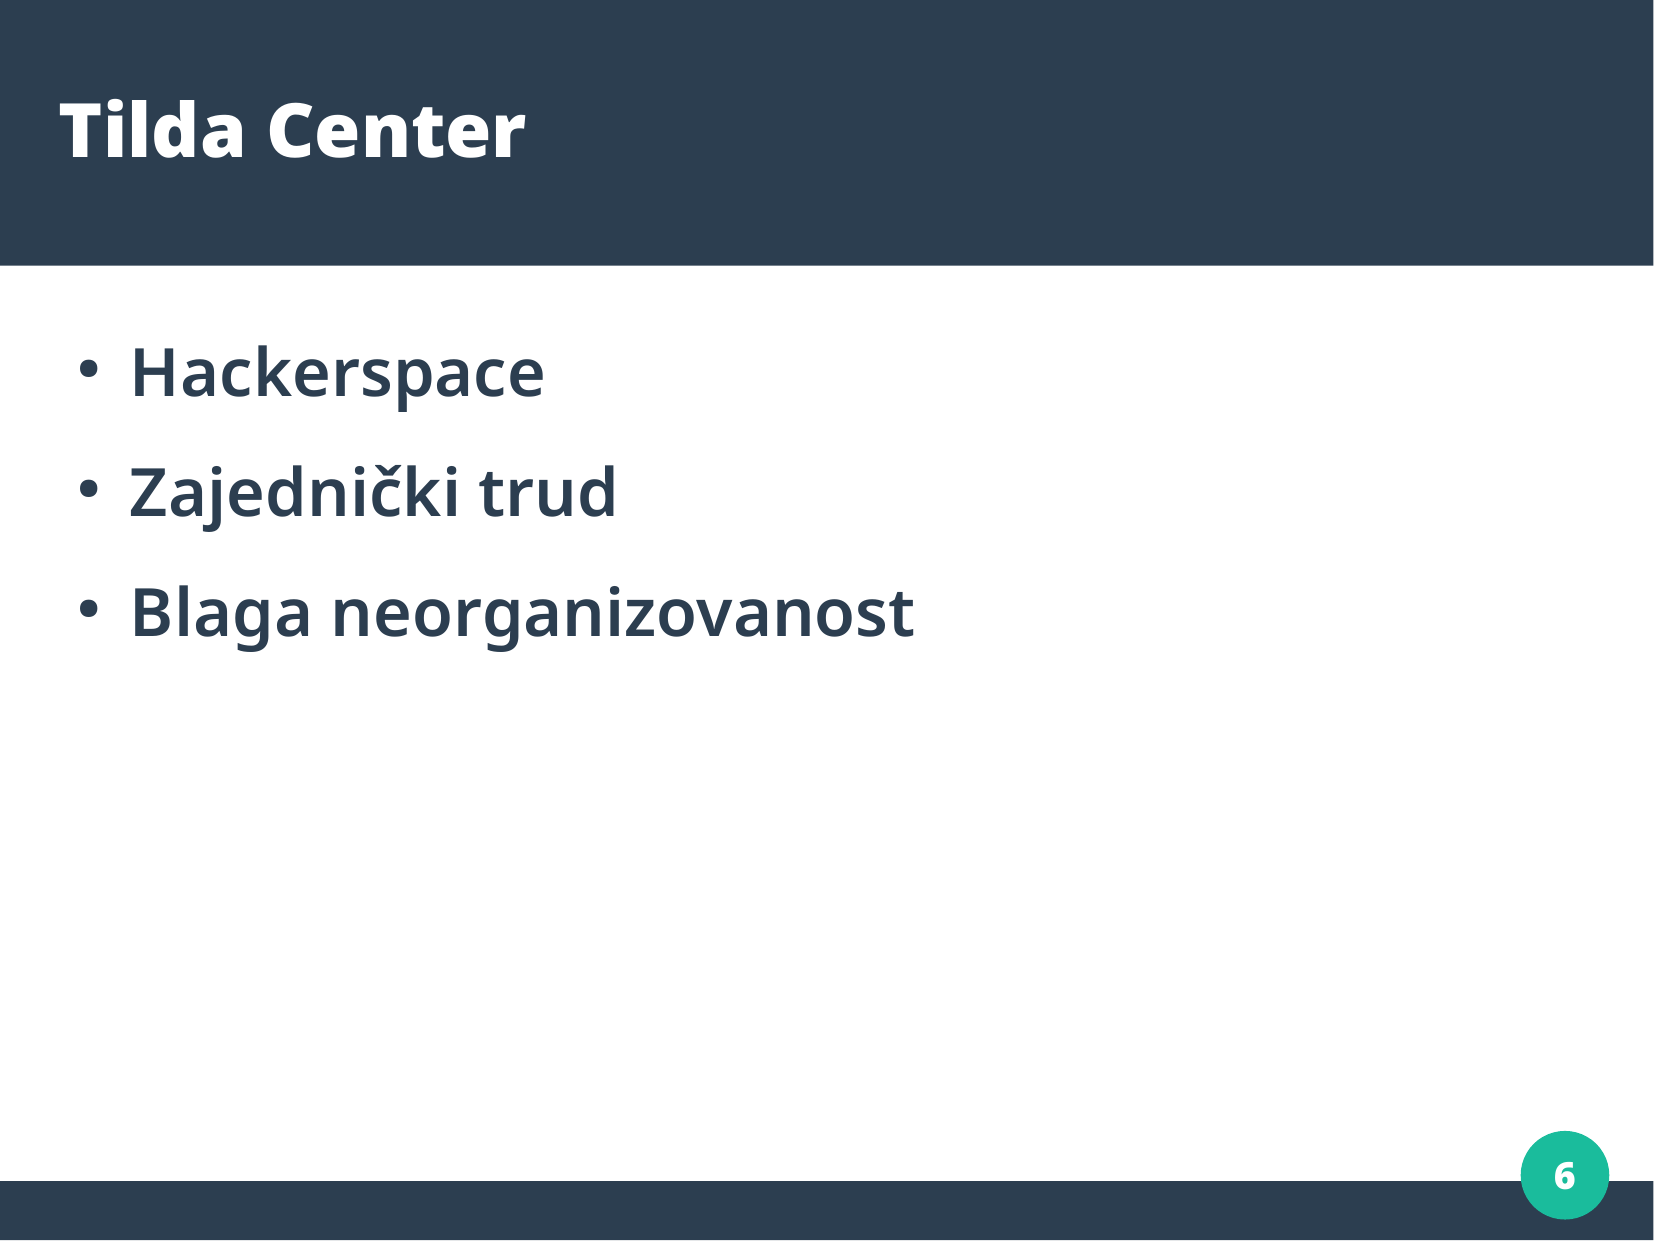

# Tilda Center
Hackerspace
Zajednički trud
Blaga neorganizovanost
6